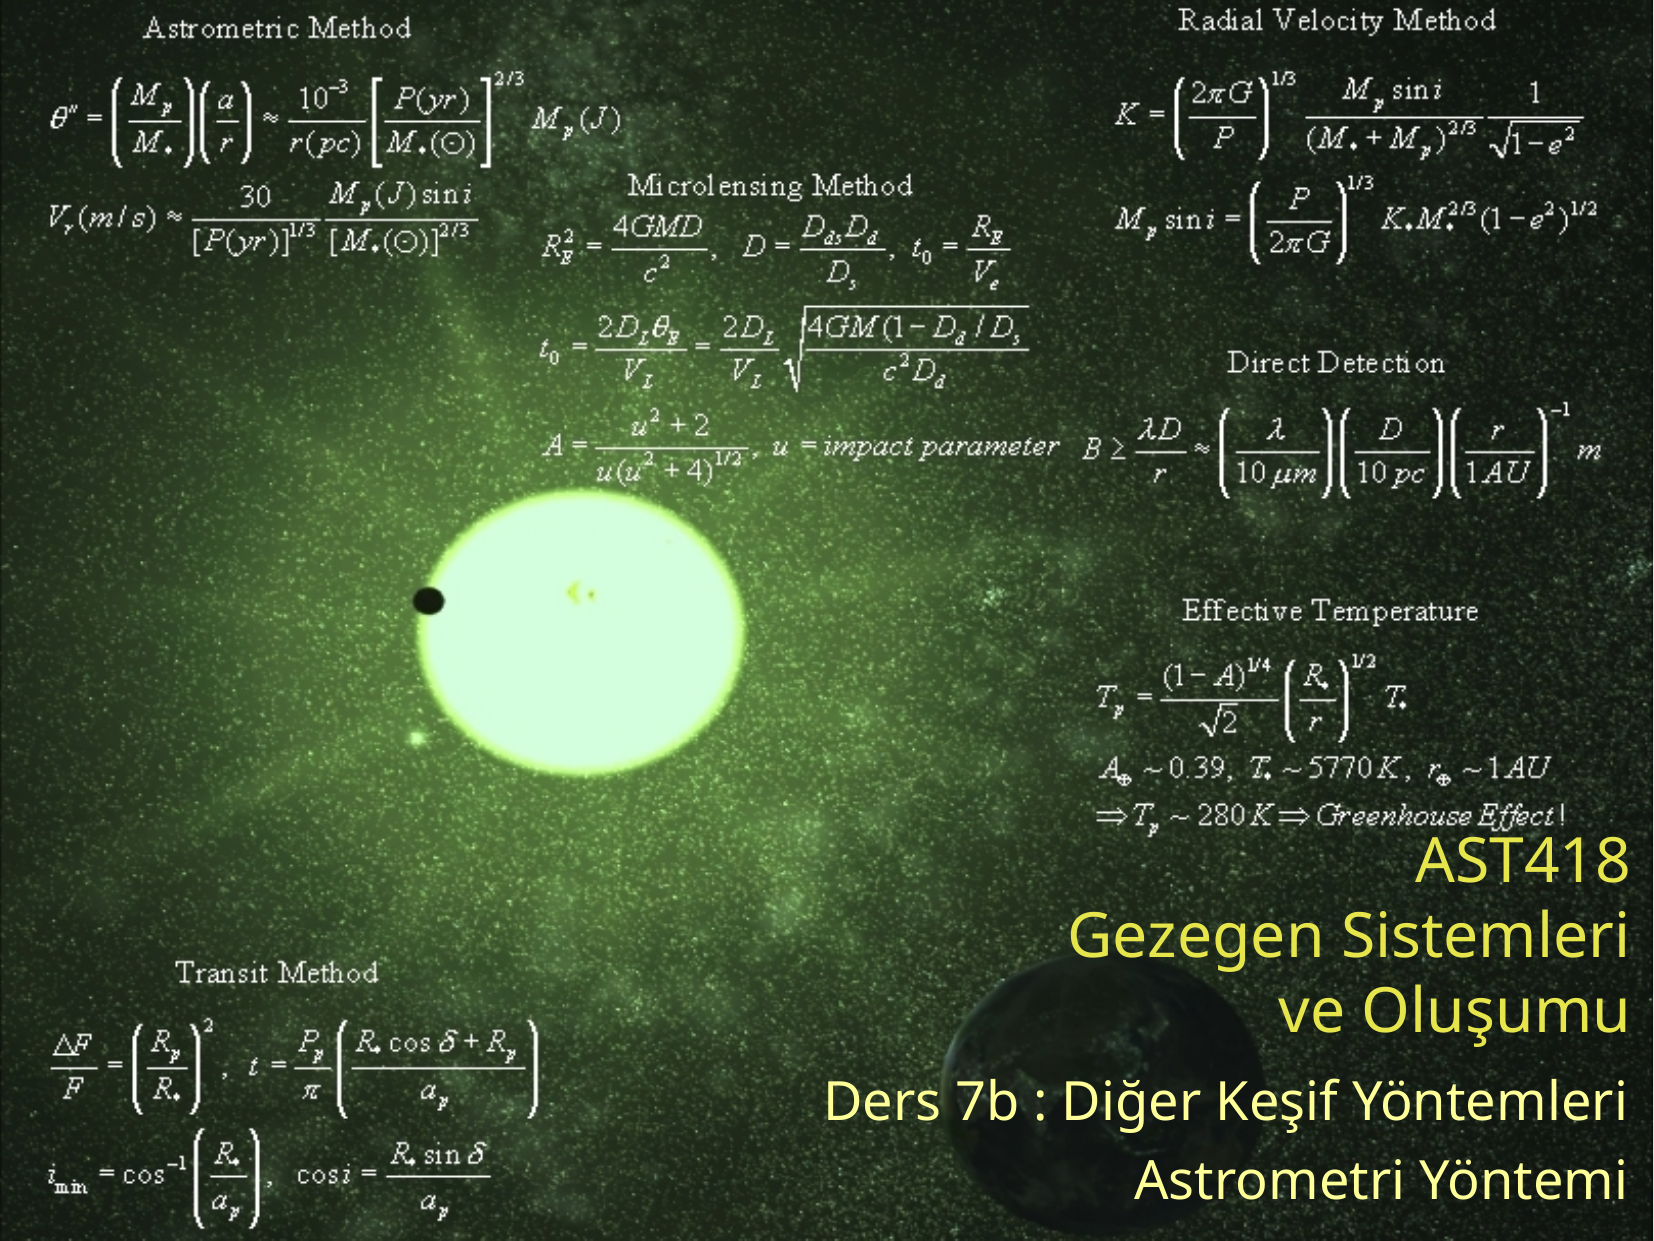

# AST418 Gezegen Sistemleri ve Oluşumu
Ders 7b : Diğer Keşif Yöntemleri
Astrometri Yöntemi